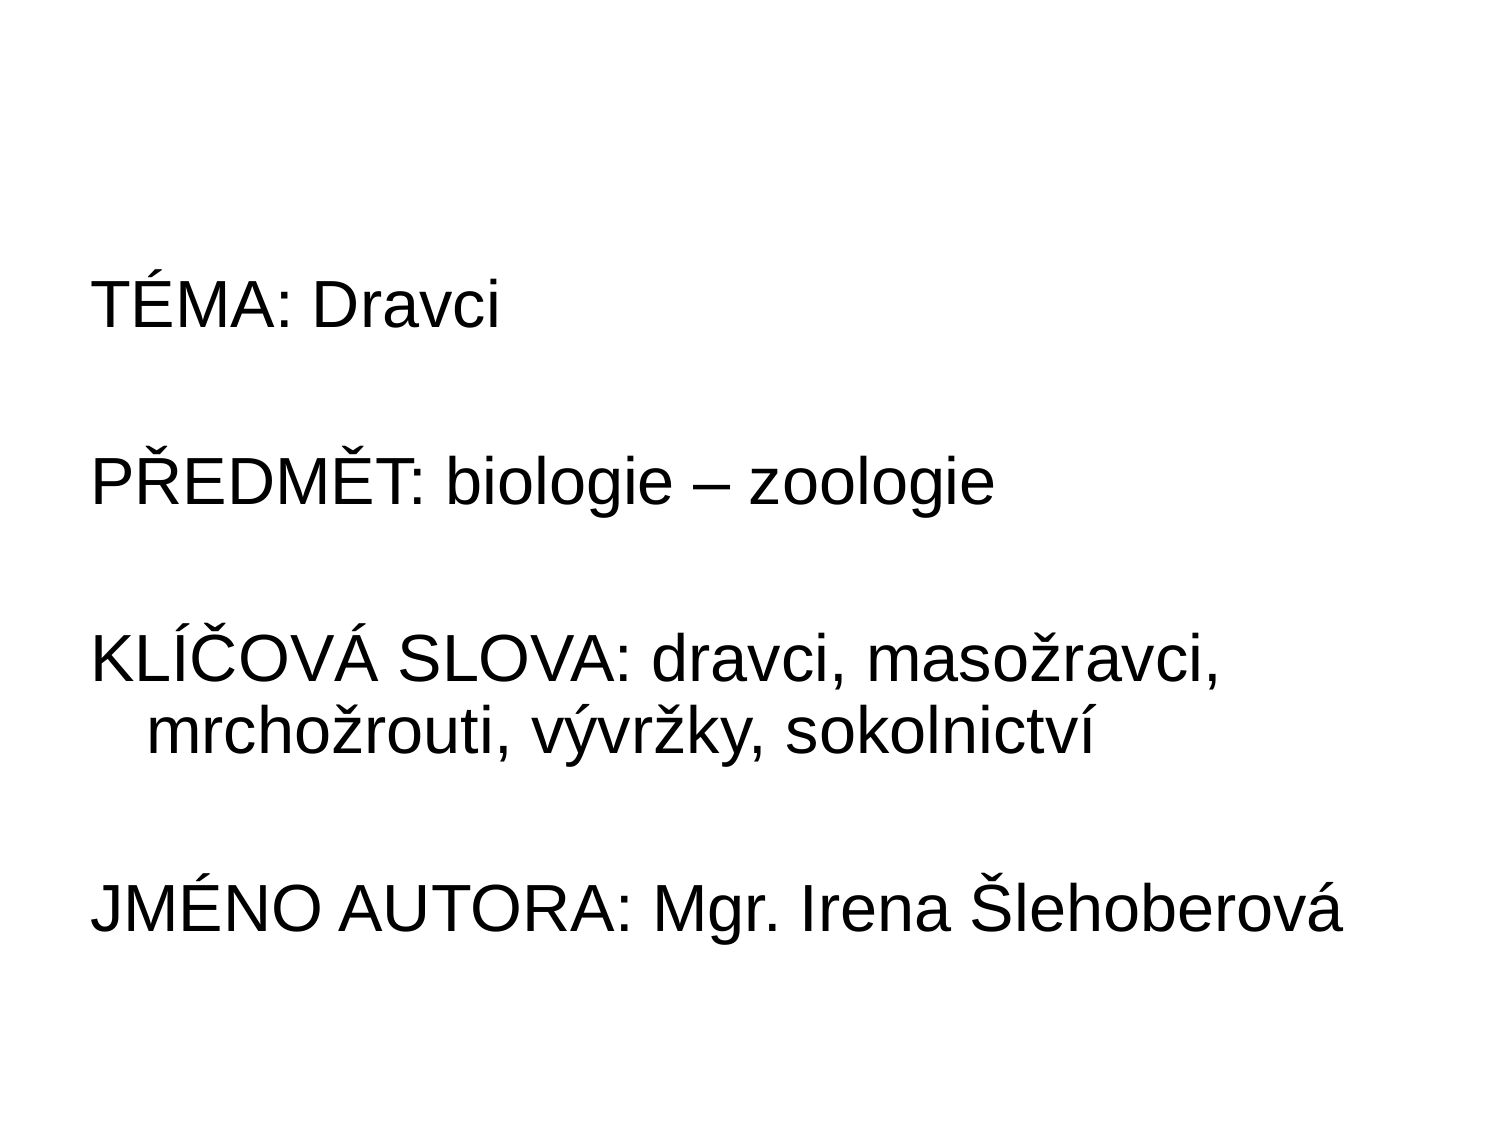

# TÉMA: Dravci
PŘEDMĚT: biologie – zoologie
KLÍČOVÁ SLOVA: dravci, masožravci, mrchožrouti, vývržky, sokolnictví
JMÉNO AUTORA: Mgr. Irena Šlehoberová